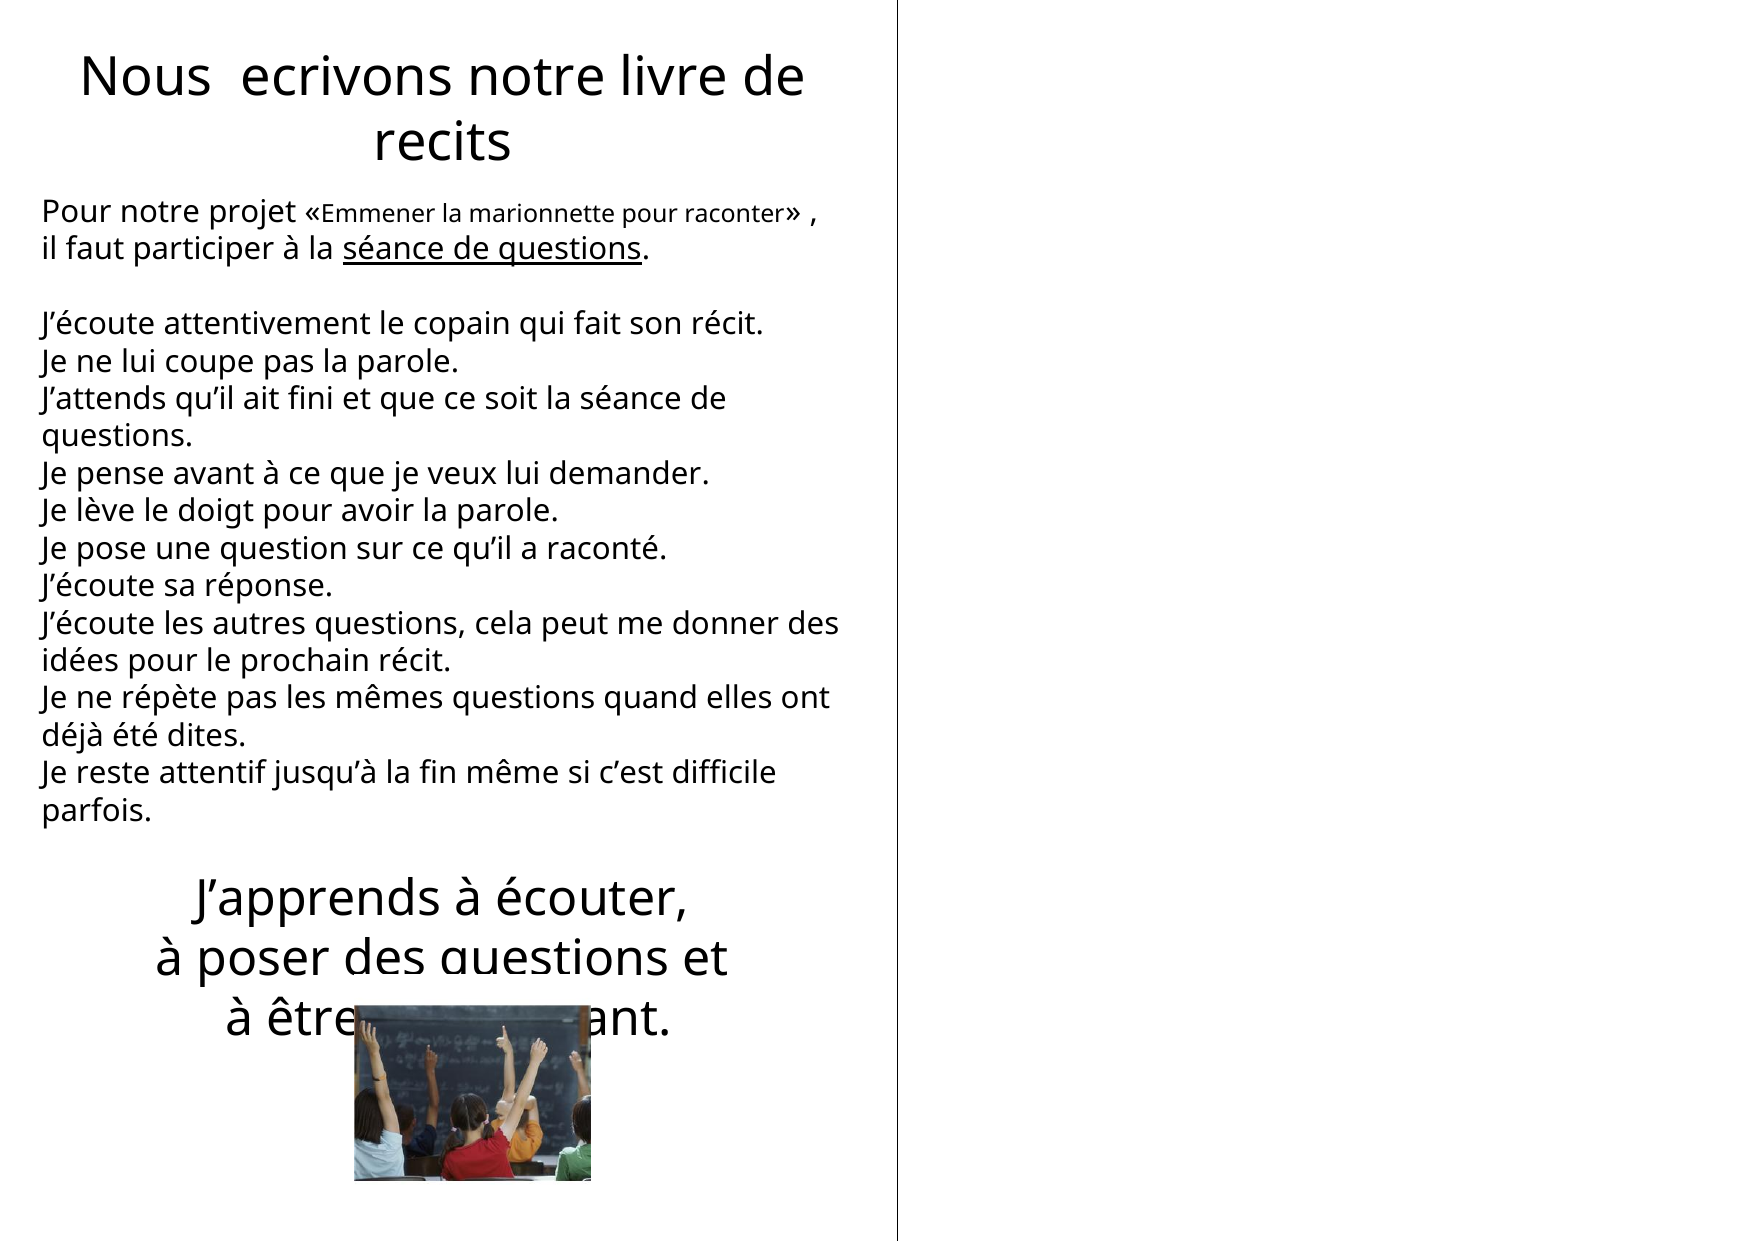

Nous ecrivons notre livre de recits
Pour notre projet «Emmener la marionnette pour raconter» ,
il faut participer à la séance de questions.
J’écoute attentivement le copain qui fait son récit.
Je ne lui coupe pas la parole.
J’attends qu’il ait fini et que ce soit la séance de questions.
Je pense avant à ce que je veux lui demander.
Je lève le doigt pour avoir la parole.
Je pose une question sur ce qu’il a raconté.
J’écoute sa réponse.
J’écoute les autres questions, cela peut me donner des idées pour le prochain récit.
Je ne répète pas les mêmes questions quand elles ont déjà été dites.
Je reste attentif jusqu’à la fin même si c’est difficile parfois.
J’apprends à écouter,
à poser des questions et
à être persévérant.